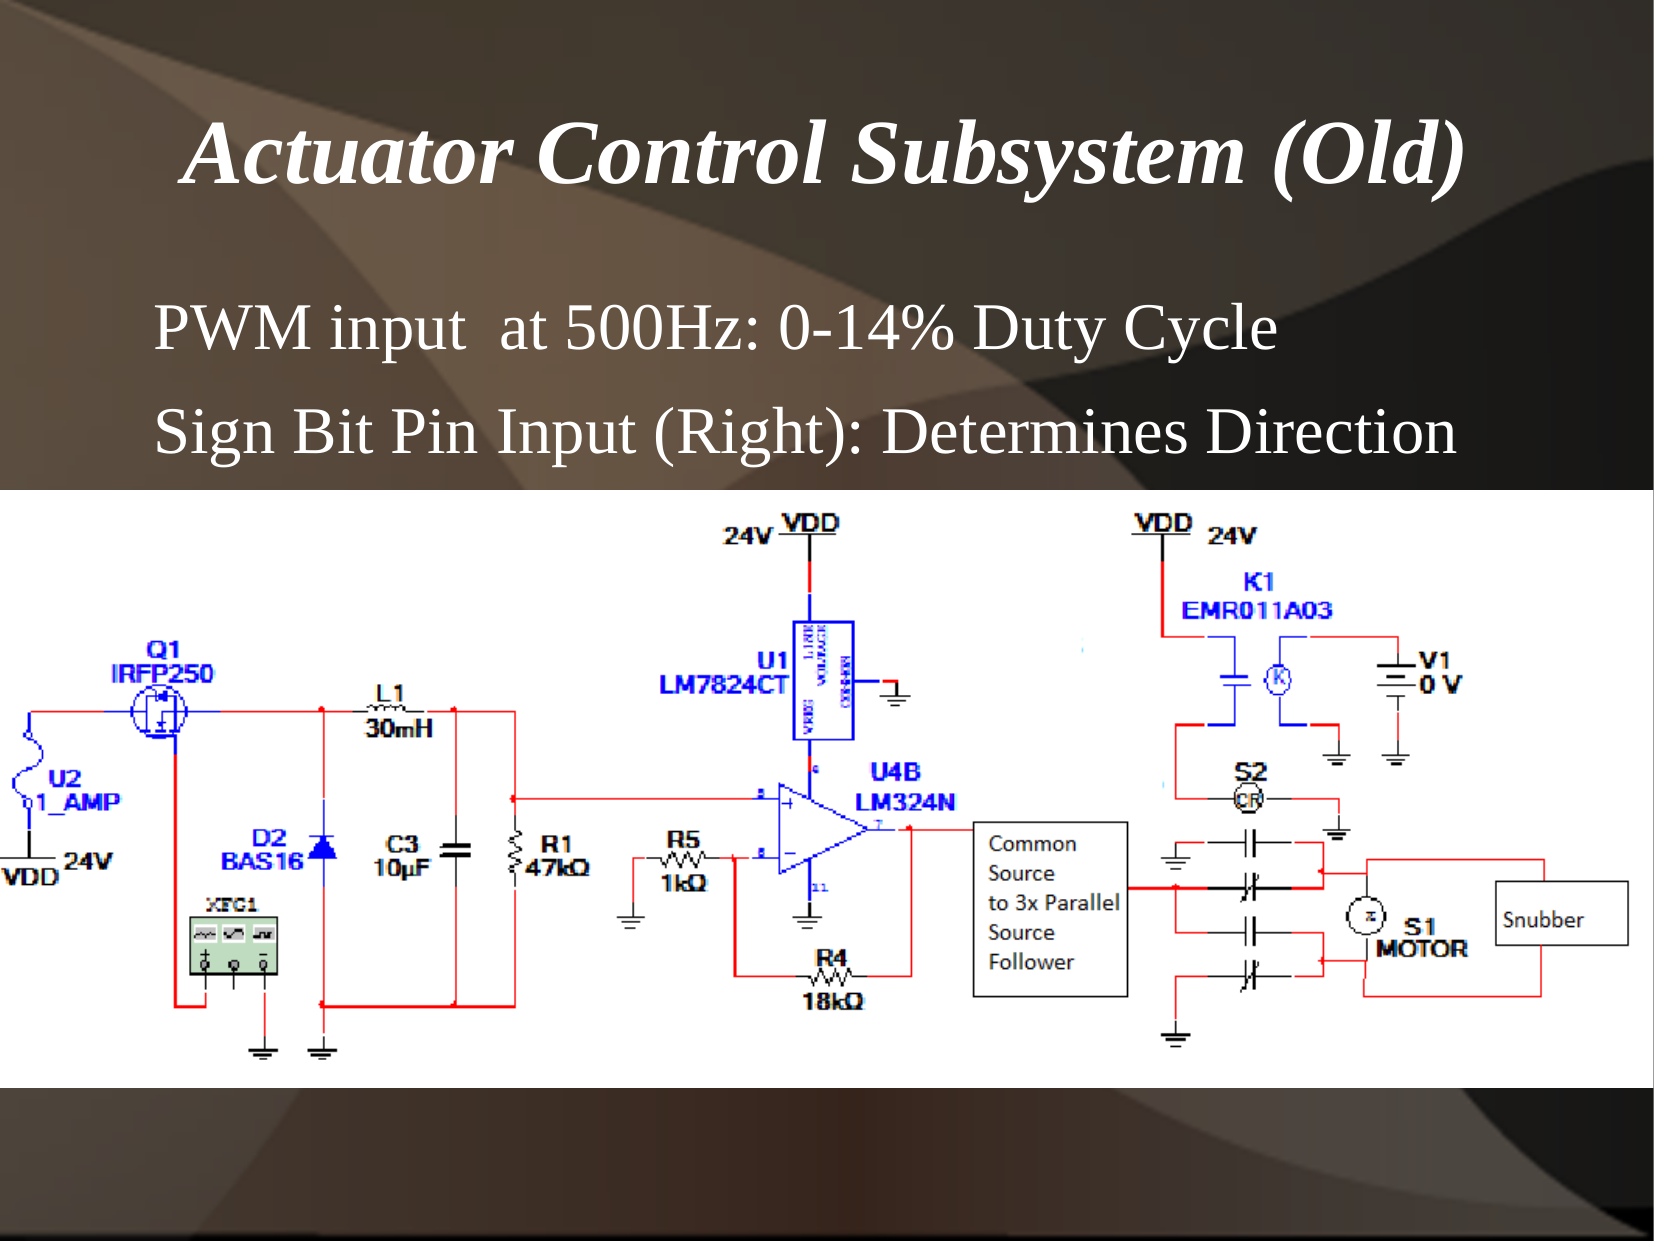

# Actuator Control Subsystem (Old)
PWM input at 500Hz: 0-14% Duty Cycle
Sign Bit Pin Input (Right): Determines Direction